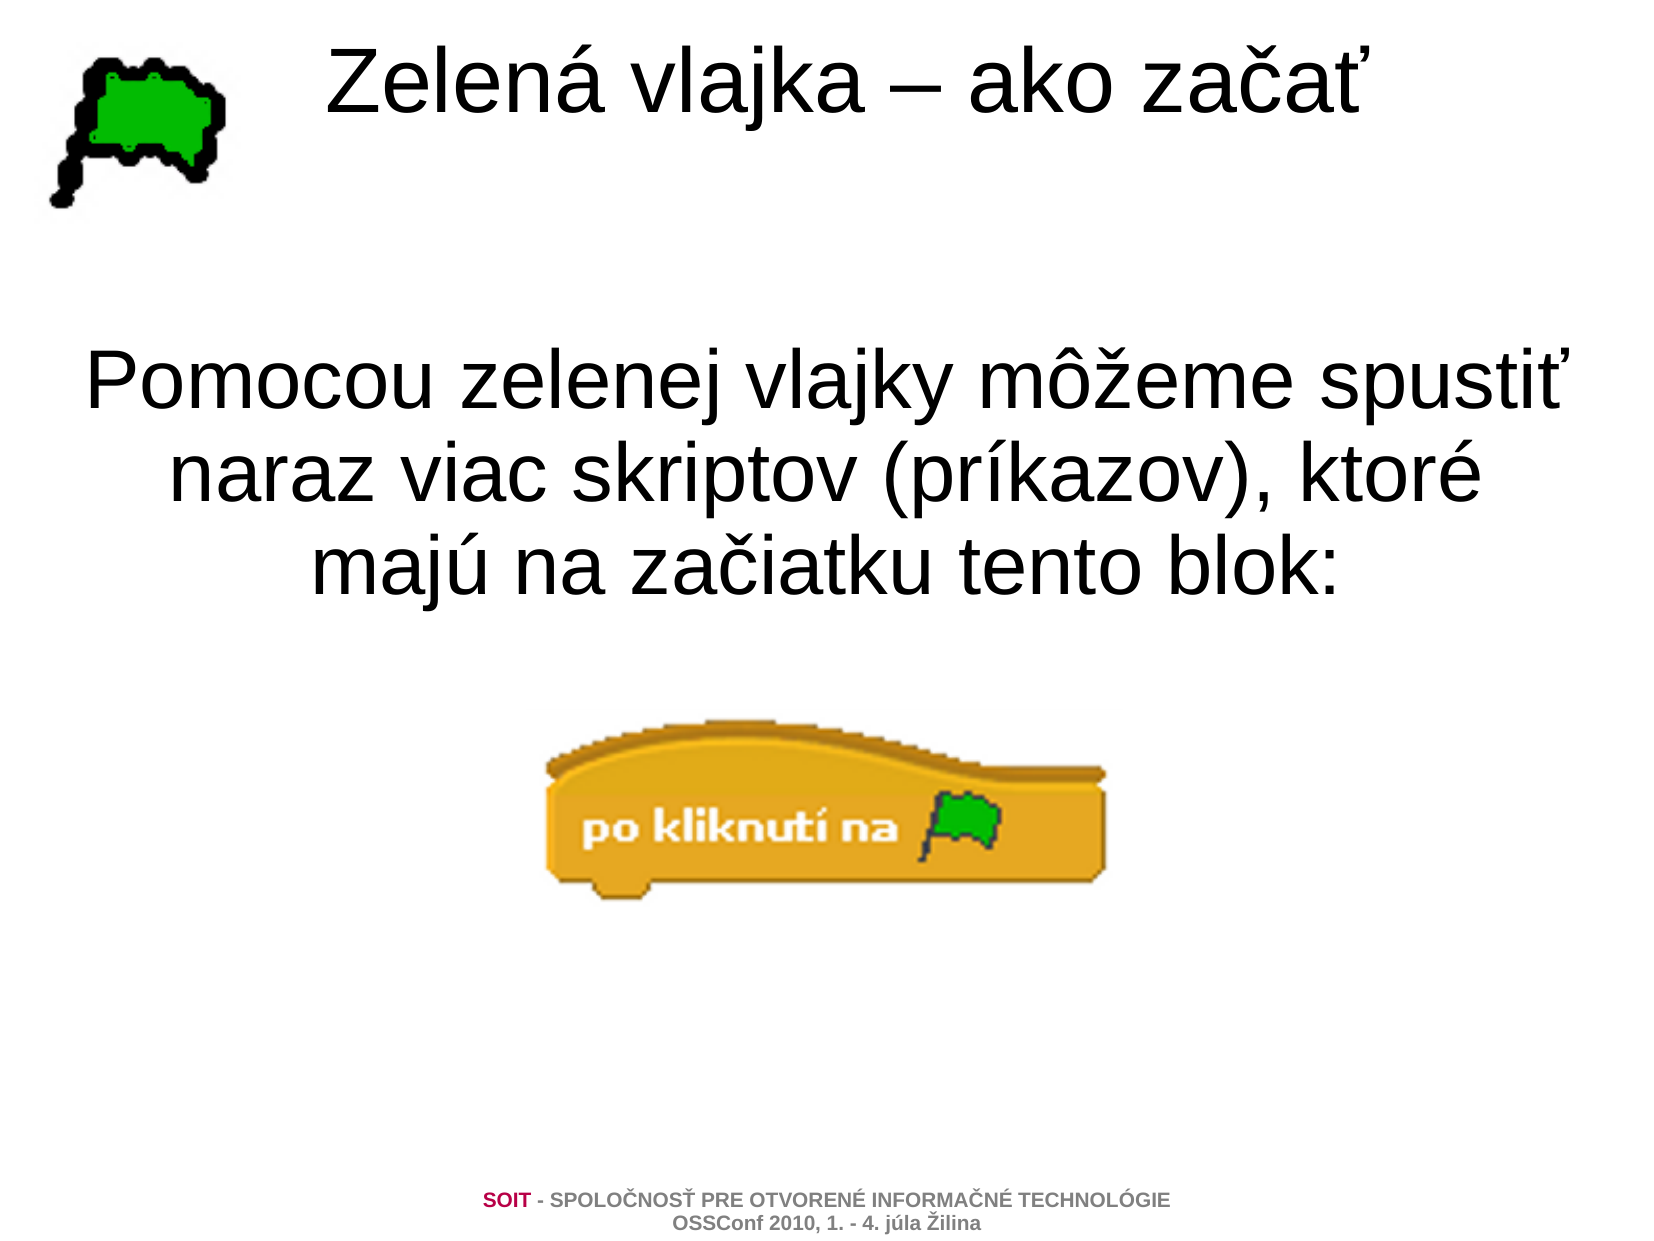

# Zelená vlajka – ako začať
Pomocou zelenej vlajky môžeme spustiť naraz viac skriptov (príkazov), ktoré majú na začiatku tento blok:
SOIT - SPOLOČNOSŤ PRE OTVORENÉ INFORMAČNÉ TECHNOLÓGIE
OSSConf 2010, 1. - 4. júla Žilina